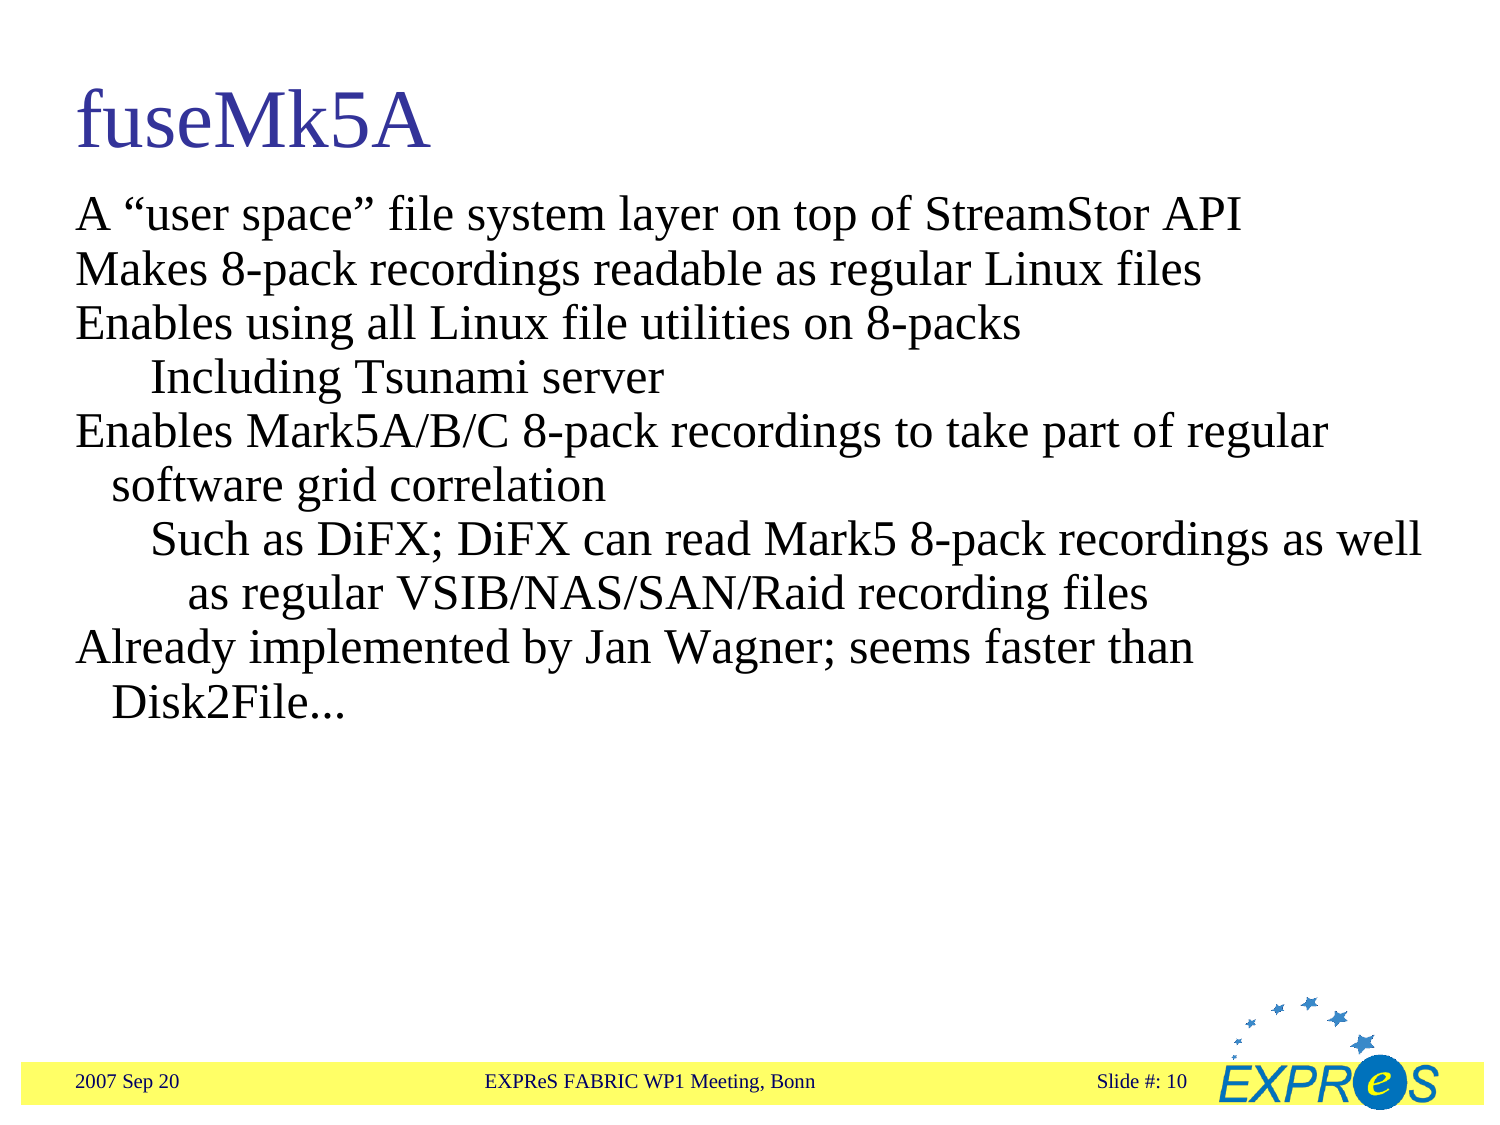

# fuseMk5A
A “user space” file system layer on top of StreamStor API
Makes 8-pack recordings readable as regular Linux files
Enables using all Linux file utilities on 8-packs
Including Tsunami server
Enables Mark5A/B/C 8-pack recordings to take part of regular software grid correlation
Such as DiFX; DiFX can read Mark5 8-pack recordings as well as regular VSIB/NAS/SAN/Raid recording files
Already implemented by Jan Wagner; seems faster than Disk2File...